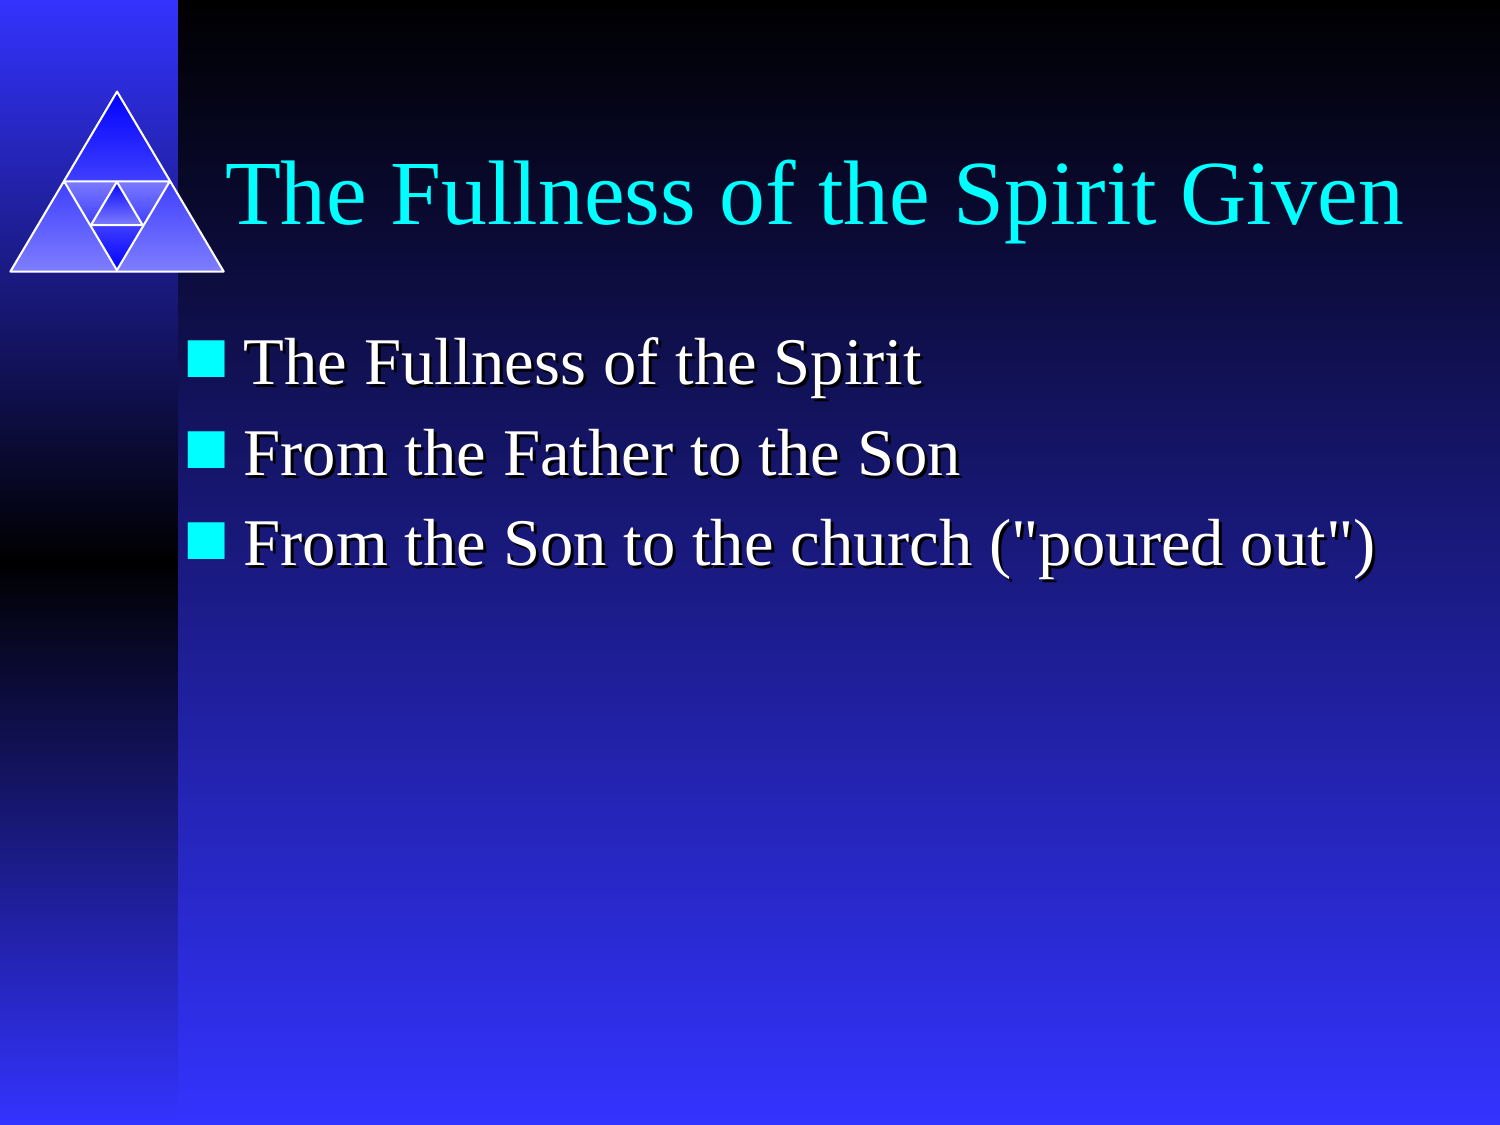

# The Fullness of the Spirit Given
The Fullness of the Spirit
From the Father to the Son
From the Son to the church ("poured out")